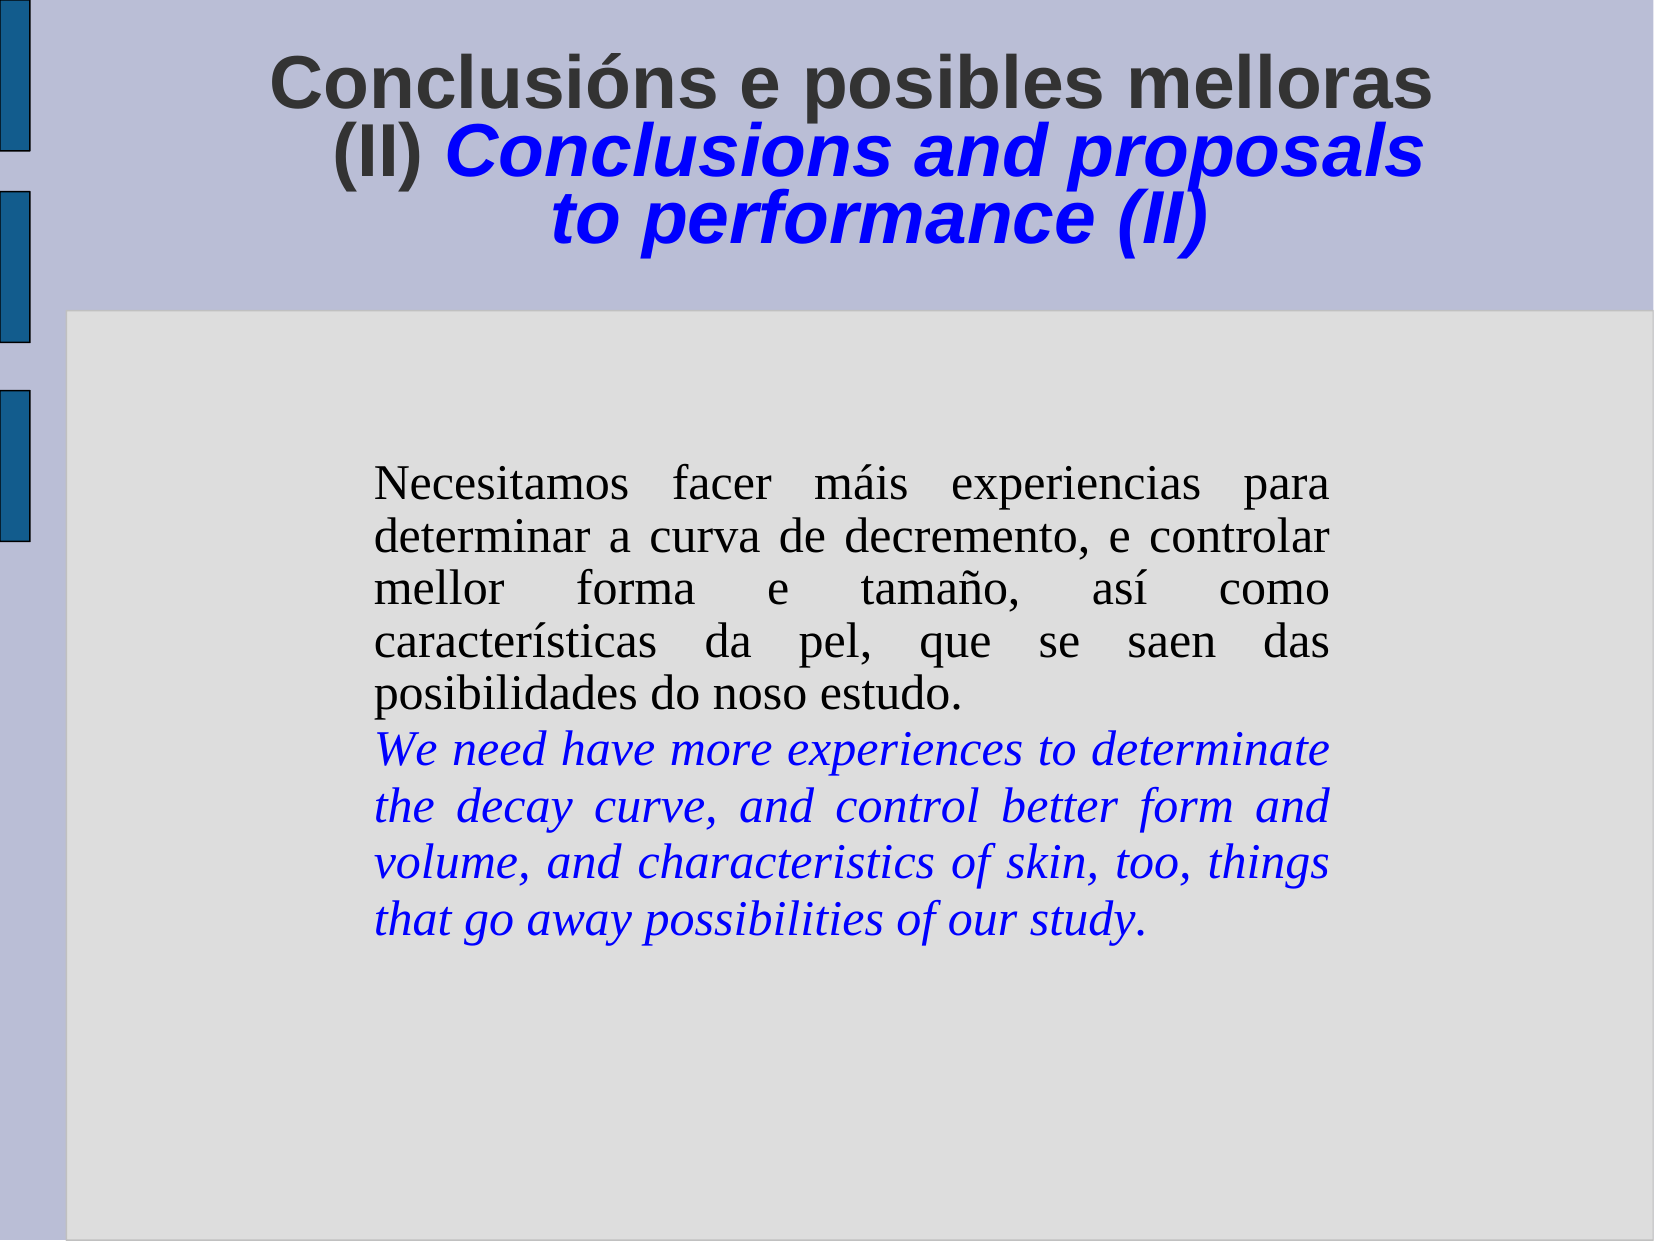

Conclusións e posibles melloras (II) Conclusions and proposals to performance (II)
Necesitamos facer máis experiencias para determinar a curva de decremento, e controlar mellor forma e tamaño, así como características da pel, que se saen das posibilidades do noso estudo.
We need have more experiences to determinate the decay curve, and control better form and volume, and characteristics of skin, too, things that go away possibilities of our study.